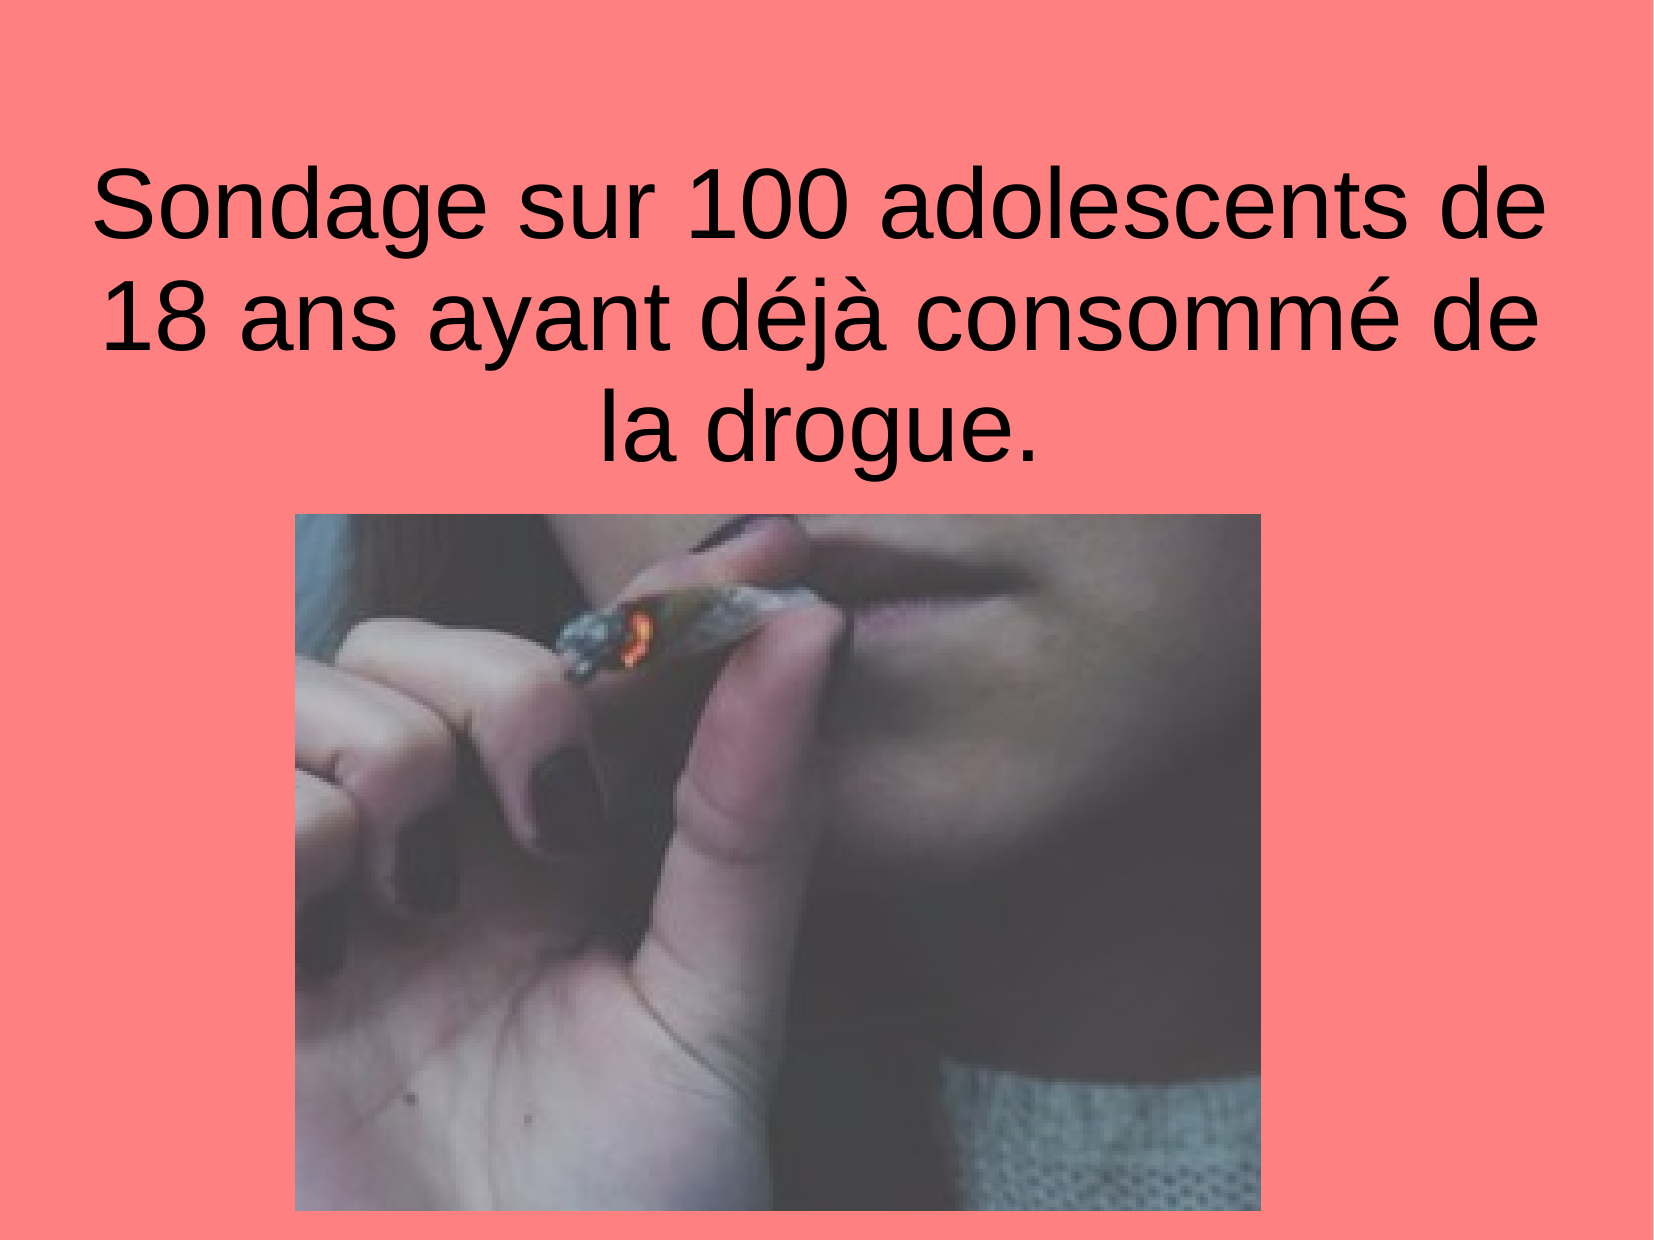

# Sondage sur 100 adolescents de 18 ans ayant déjà consommé de la drogue.